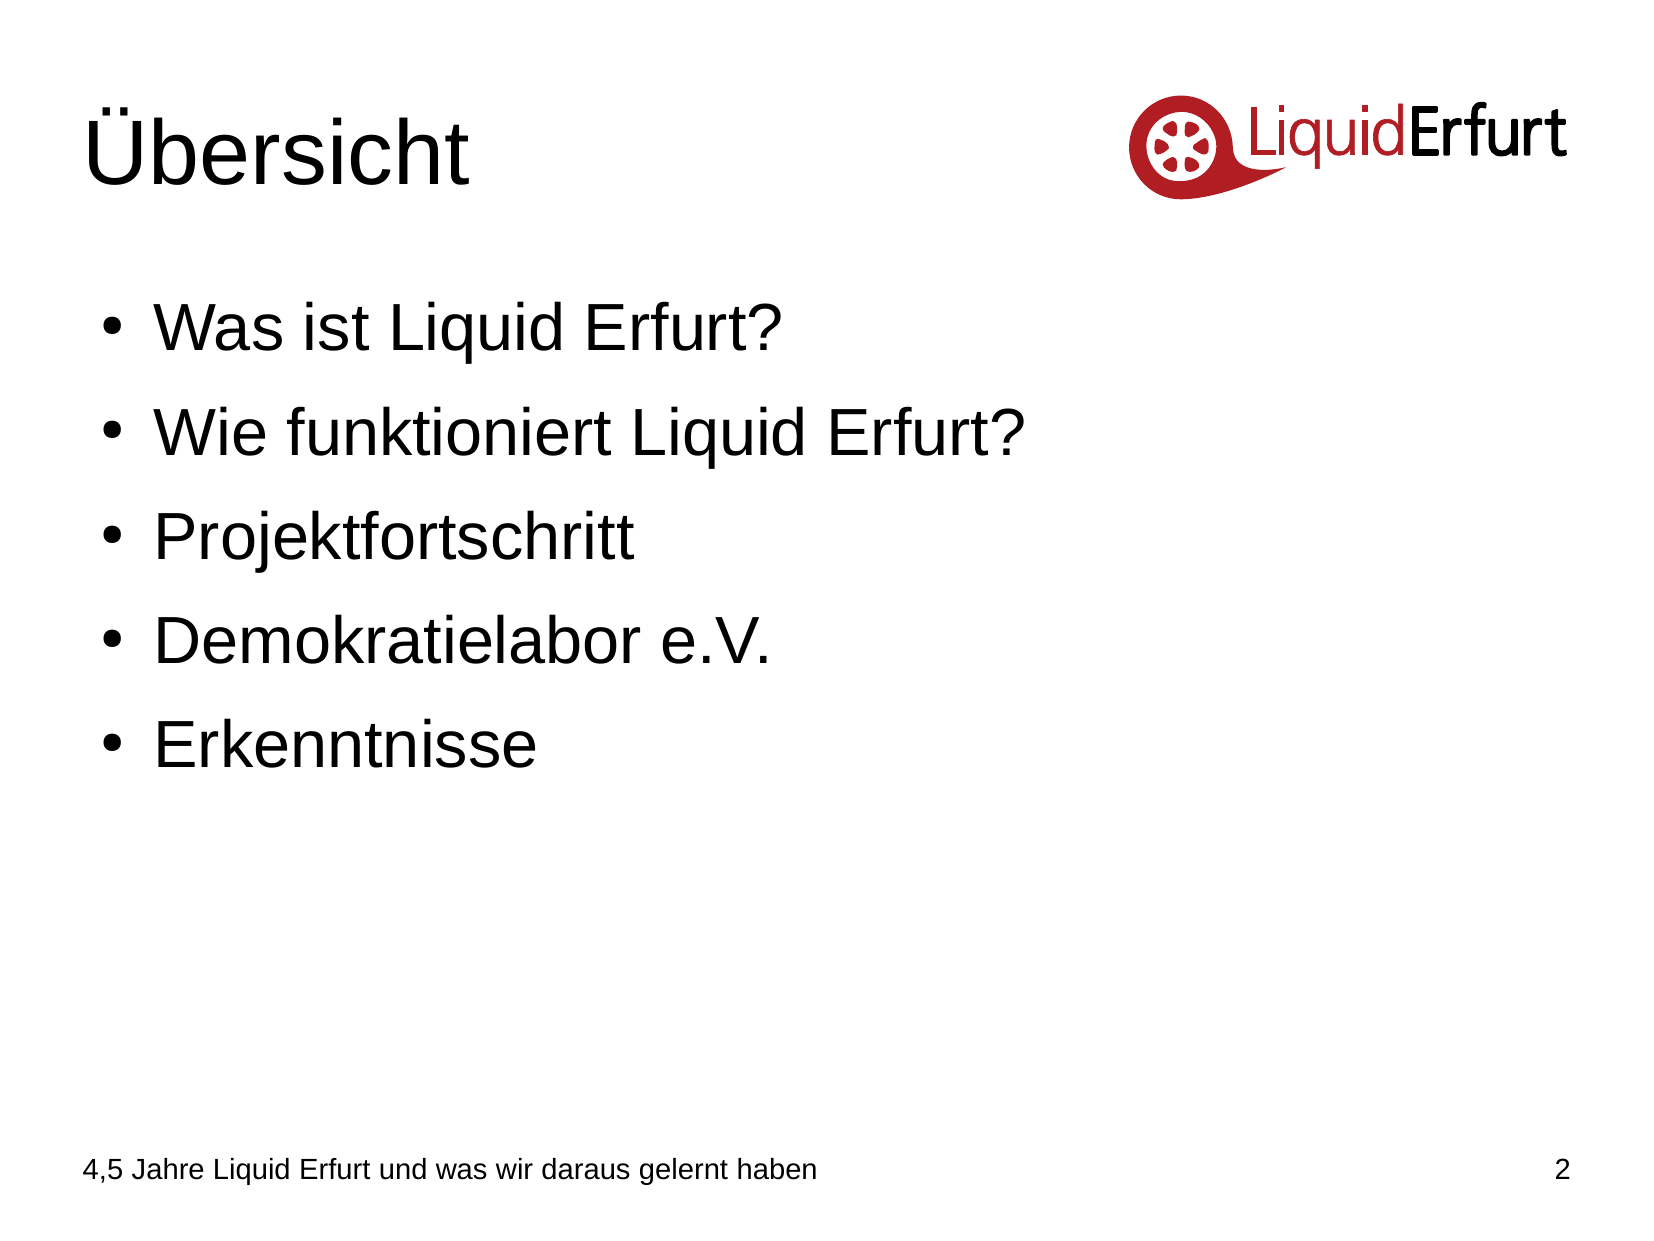

# Übersicht
Was ist Liquid Erfurt?
Wie funktioniert Liquid Erfurt?
Projektfortschritt
Demokratielabor e.V.
Erkenntnisse
4,5 Jahre Liquid Erfurt und was wir daraus gelernt haben
2